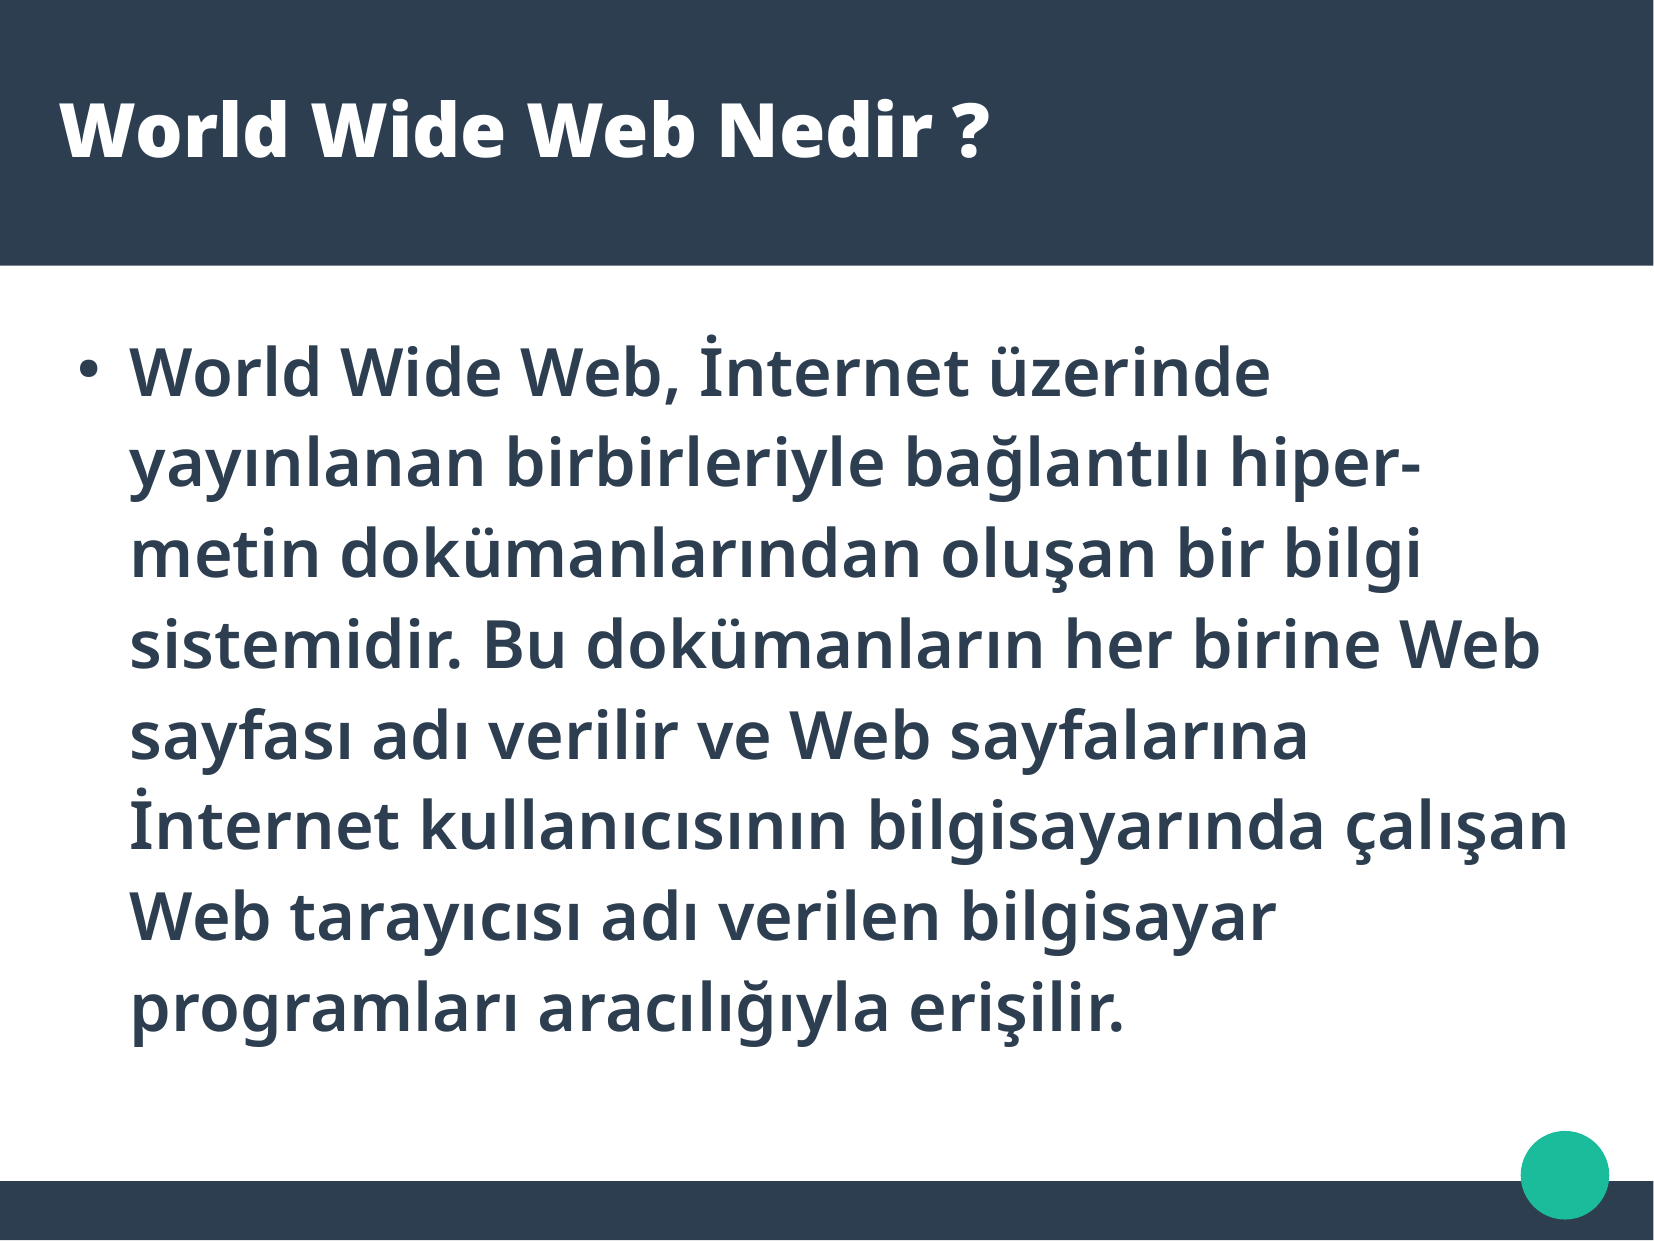

# World Wide Web Nedir ?
World Wide Web, İnternet üzerinde yayınlanan birbirleriyle bağlantılı hiper-metin dokümanlarından oluşan bir bilgi sistemidir. Bu dokümanların her birine Web sayfası adı verilir ve Web sayfalarına İnternet kullanıcısının bilgisayarında çalışan Web tarayıcısı adı verilen bilgisayar programları aracılığıyla erişilir.